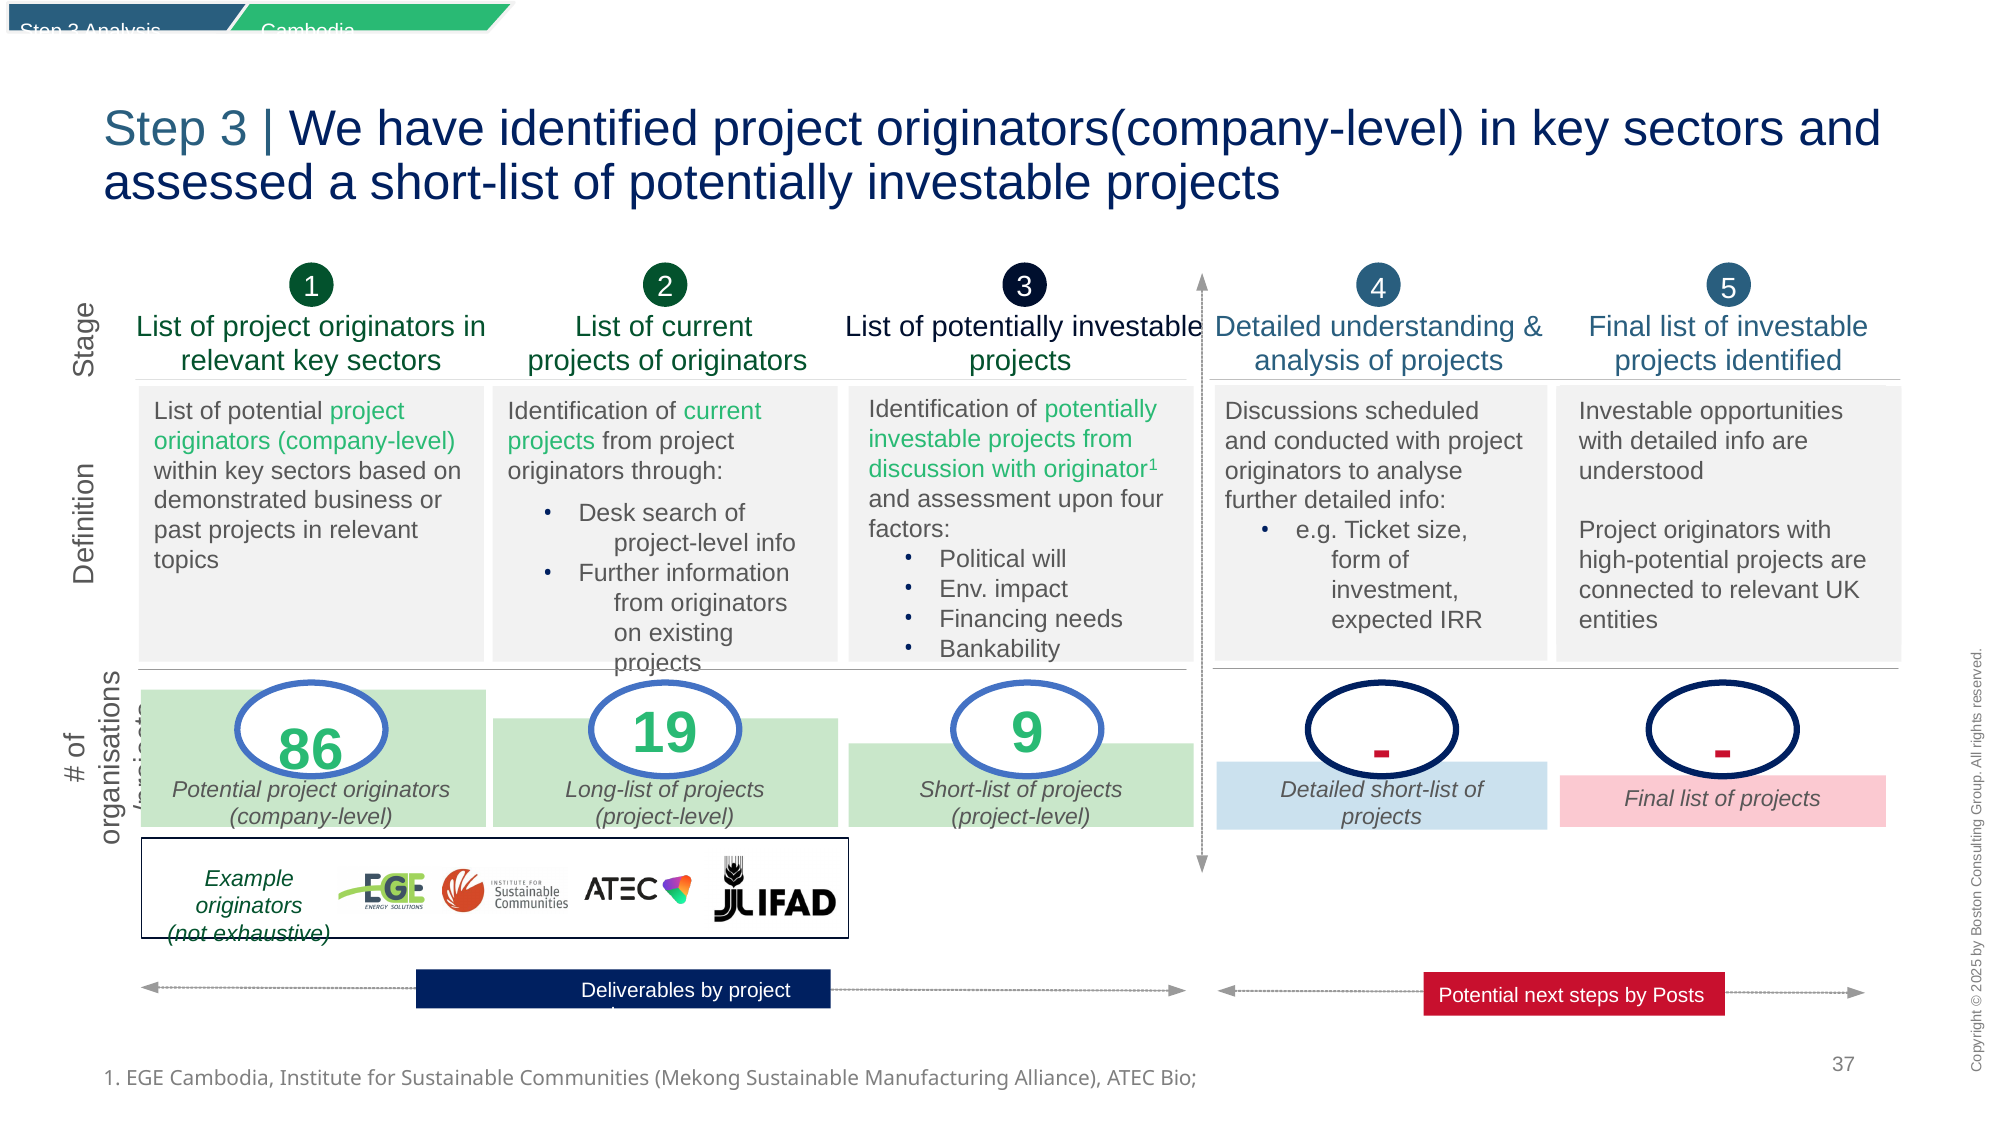

Step 3 Analysis
Cambodia
# Step 3 | We have identified project originators(company-level) in key sectors and assessed a short-list of potentially investable projects
1
2
3
4
5
Stage
List of project originators in relevant key sectors
List of current
projects of originators
List of potentially investable projects
Detailed understanding & analysis of projects
Final list of investable projects identified
Identification of potentially investable projects from discussion with originator1 and assessment upon four factors:
Political will
Env. impact
Financing needs
Bankability
List of potential project originators (company-level) within key sectors based on demonstrated business or past projects in relevant topics
Identification of current projects from project originators through:
Desk search of project-level info
Further information from originators on existing projects
Discussions scheduled and conducted with project originators to analyse further detailed info:
e.g. Ticket size, form of investment, expected IRR
Investable opportunities with detailed info are understood
Project originators with high-potential projects are connected to relevant UK entities
Definition
86
19
9
-
-
# of organisations/projects
Potential project originators
(company-level)
Long-list of projects
(project-level)
Short-list of projects
(project-level)
Detailed short-list of projects
Final list of projects
Due diligence conducted
Example originators
(not exhaustive)
Deliverables by project end
Potential next steps by Posts
1. EGE Cambodia, Institute for Sustainable Communities (Mekong Sustainable Manufacturing Alliance), ATEC Bio;